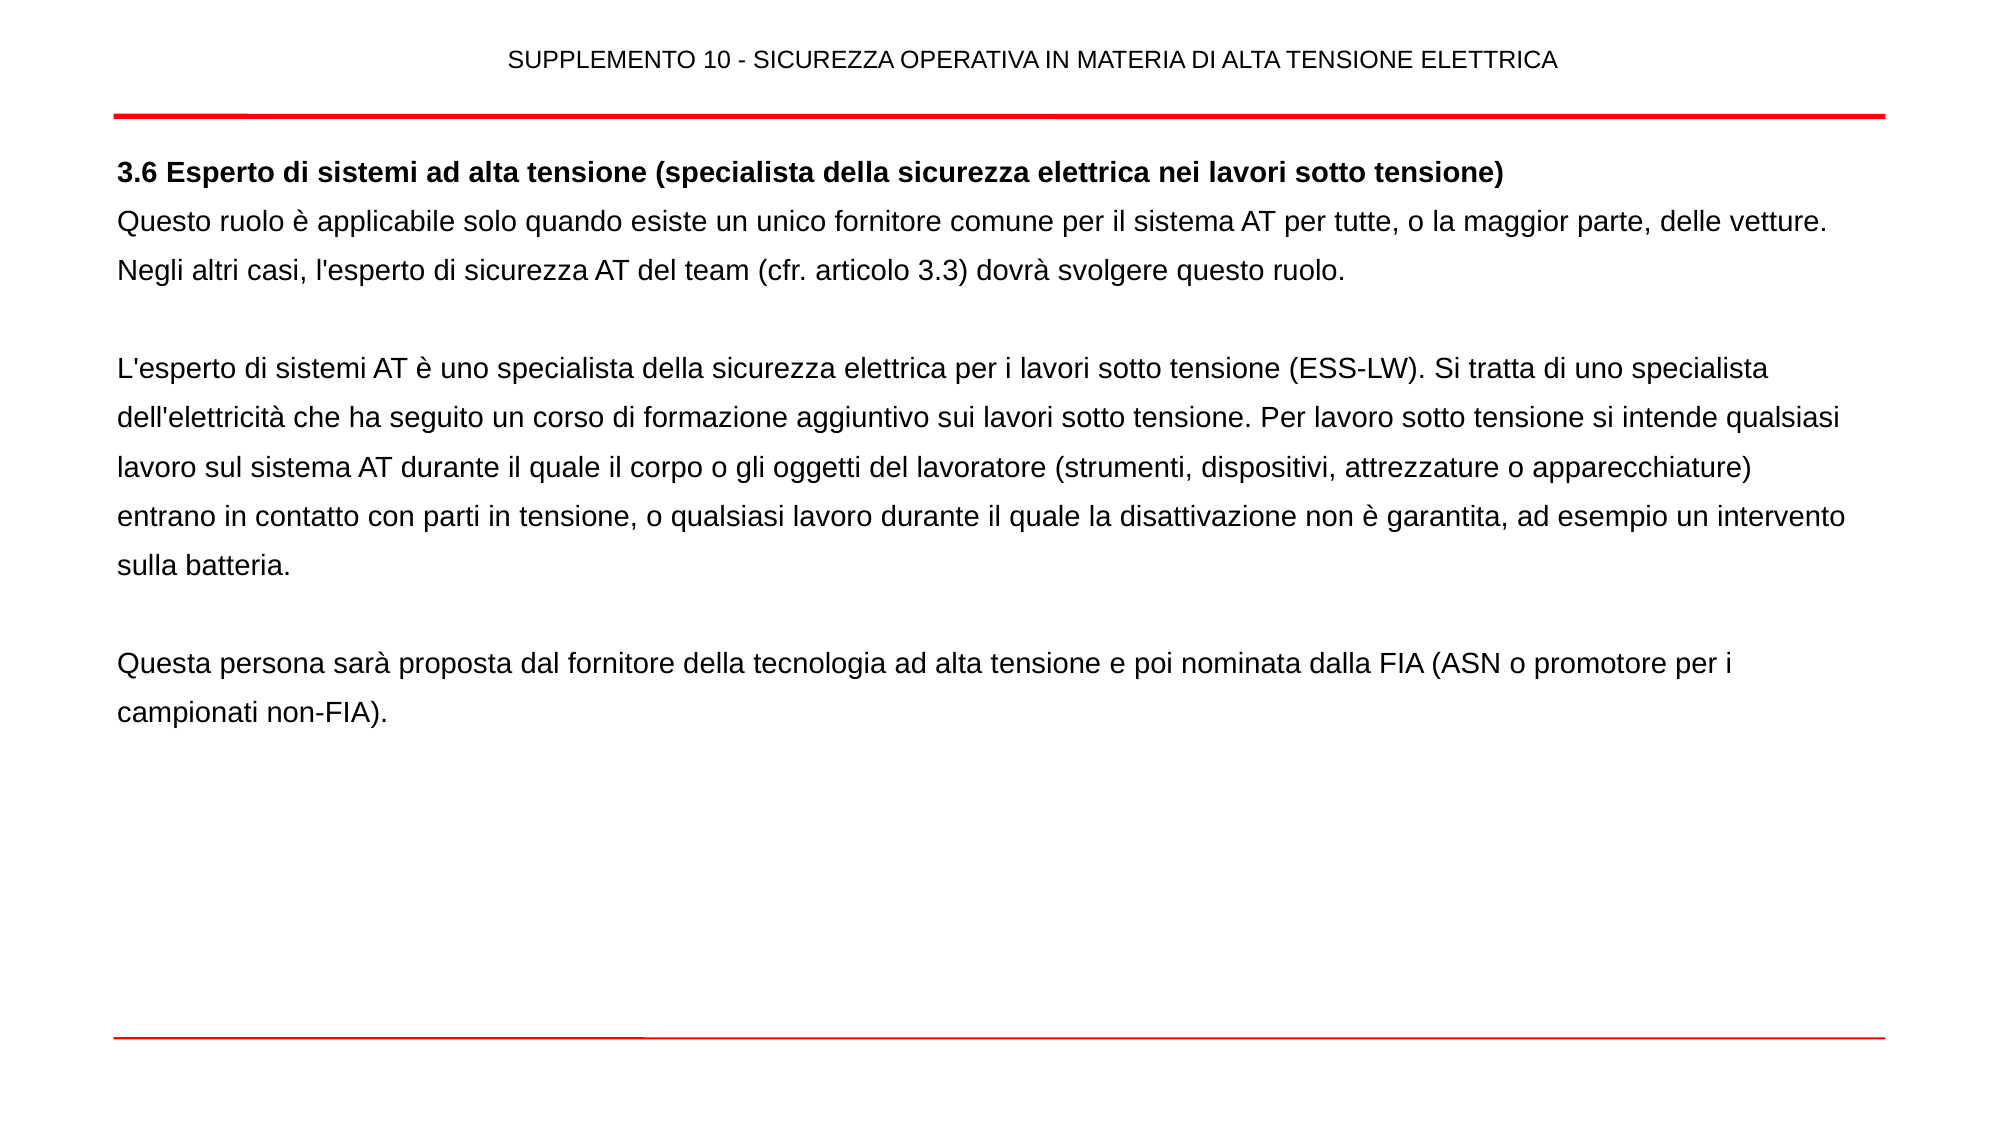

SUPPLEMENTO 10 - SICUREZZA OPERATIVA IN MATERIA DI ALTA TENSIONE ELETTRICA
3.6 Esperto di sistemi ad alta tensione (specialista della sicurezza elettrica nei lavori sotto tensione)
Questo ruolo è applicabile solo quando esiste un unico fornitore comune per il sistema AT per tutte, o la maggior parte, delle vetture. Negli altri casi, l'esperto di sicurezza AT del team (cfr. articolo 3.3) dovrà svolgere questo ruolo.
L'esperto di sistemi AT è uno specialista della sicurezza elettrica per i lavori sotto tensione (ESS-LW). Si tratta di uno specialista dell'elettricità che ha seguito un corso di formazione aggiuntivo sui lavori sotto tensione. Per lavoro sotto tensione si intende qualsiasi lavoro sul sistema AT durante il quale il corpo o gli oggetti del lavoratore (strumenti, dispositivi, attrezzature o apparecchiature) entrano in contatto con parti in tensione, o qualsiasi lavoro durante il quale la disattivazione non è garantita, ad esempio un intervento sulla batteria.
Questa persona sarà proposta dal fornitore della tecnologia ad alta tensione e poi nominata dalla FIA (ASN o promotore per i campionati non-FIA).